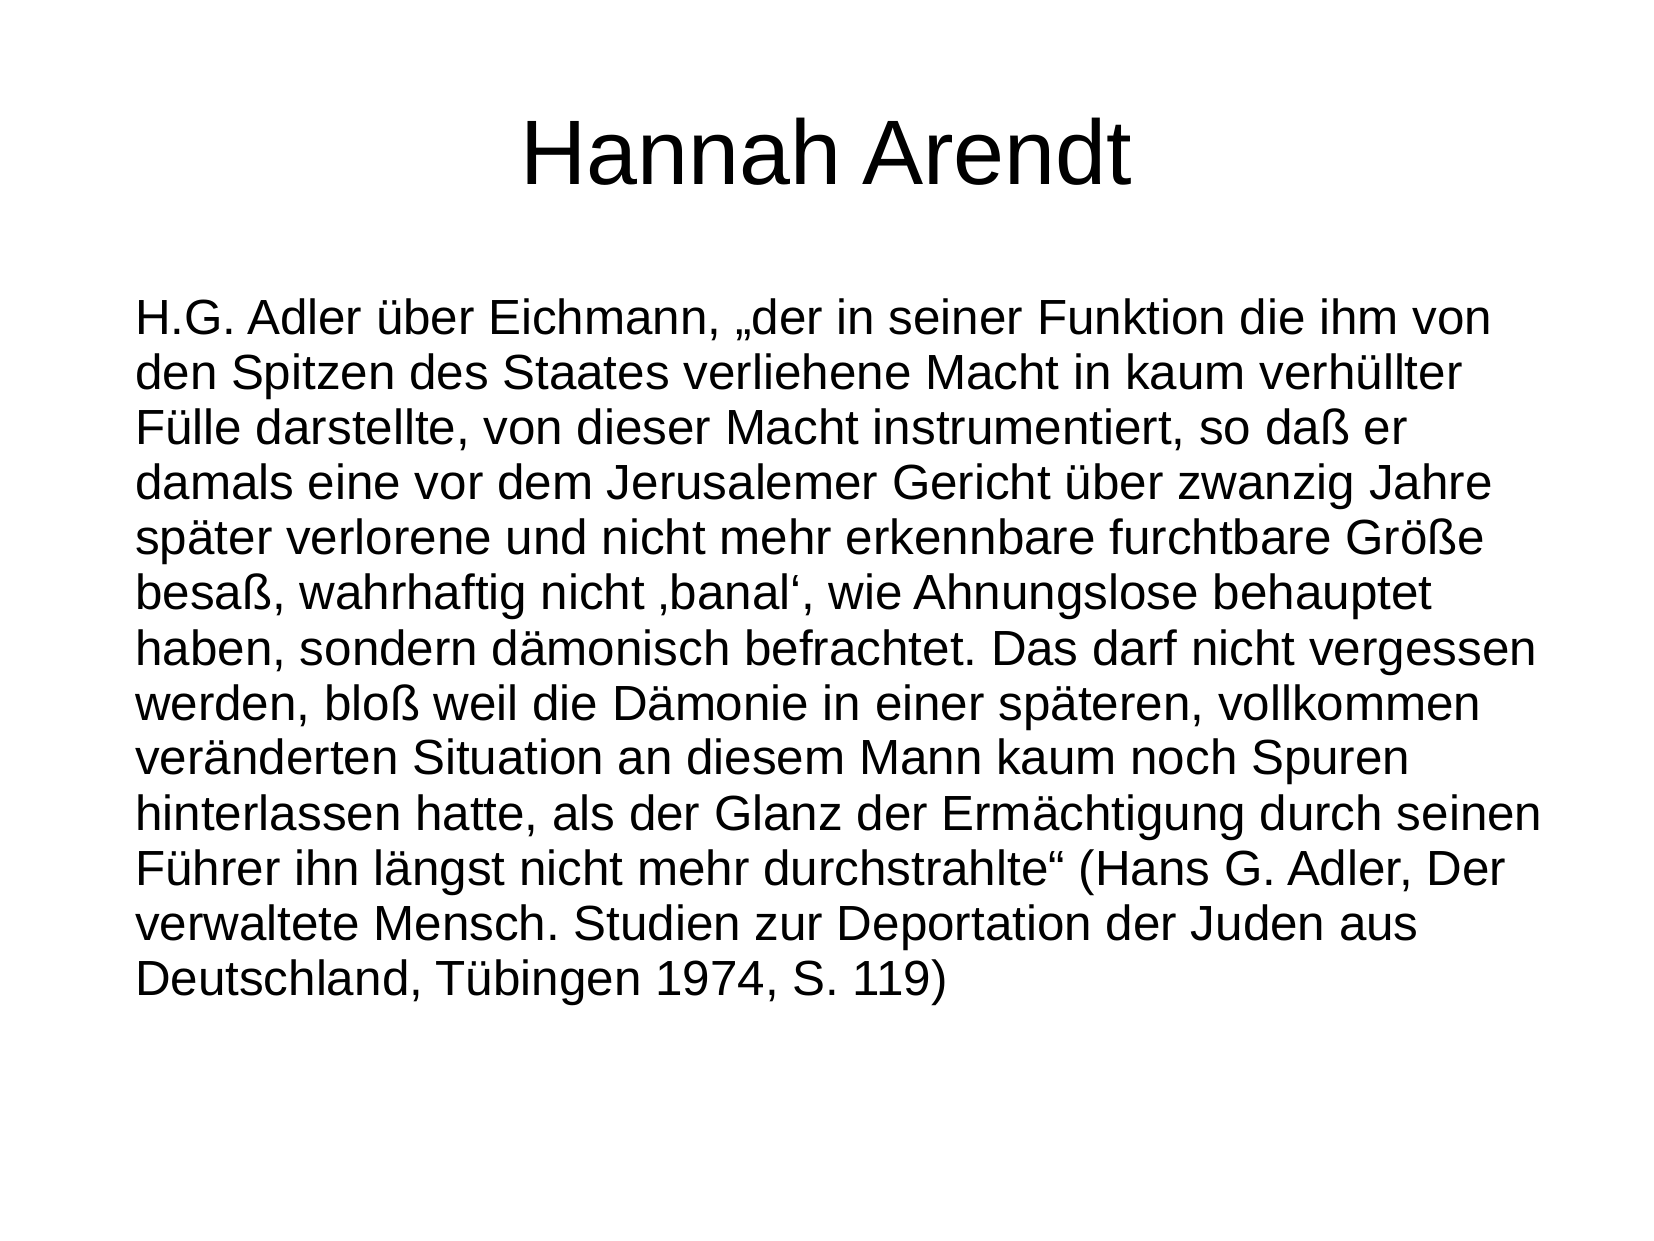

# Hannah Arendt
H.G. Adler über Eichmann, „der in seiner Funktion die ihm von den Spitzen des Staates verliehene Macht in kaum verhüllter Fülle darstellte, von dieser Macht instrumentiert, so daß er damals eine vor dem Jerusalemer Gericht über zwanzig Jahre später verlorene und nicht mehr erkennbare furchtbare Größe besaß, wahrhaftig nicht ‚banal‘, wie Ahnungslose behauptet haben, sondern dämonisch befrachtet. Das darf nicht vergessen werden, bloß weil die Dämonie in einer späteren, vollkommen veränderten Situation an diesem Mann kaum noch Spuren hinterlassen hatte, als der Glanz der Ermächtigung durch seinen Führer ihn längst nicht mehr durchstrahlte“ (Hans G. Adler, Der verwaltete Mensch. Studien zur Deportation der Juden aus Deutschland, Tübingen 1974, S. 119)